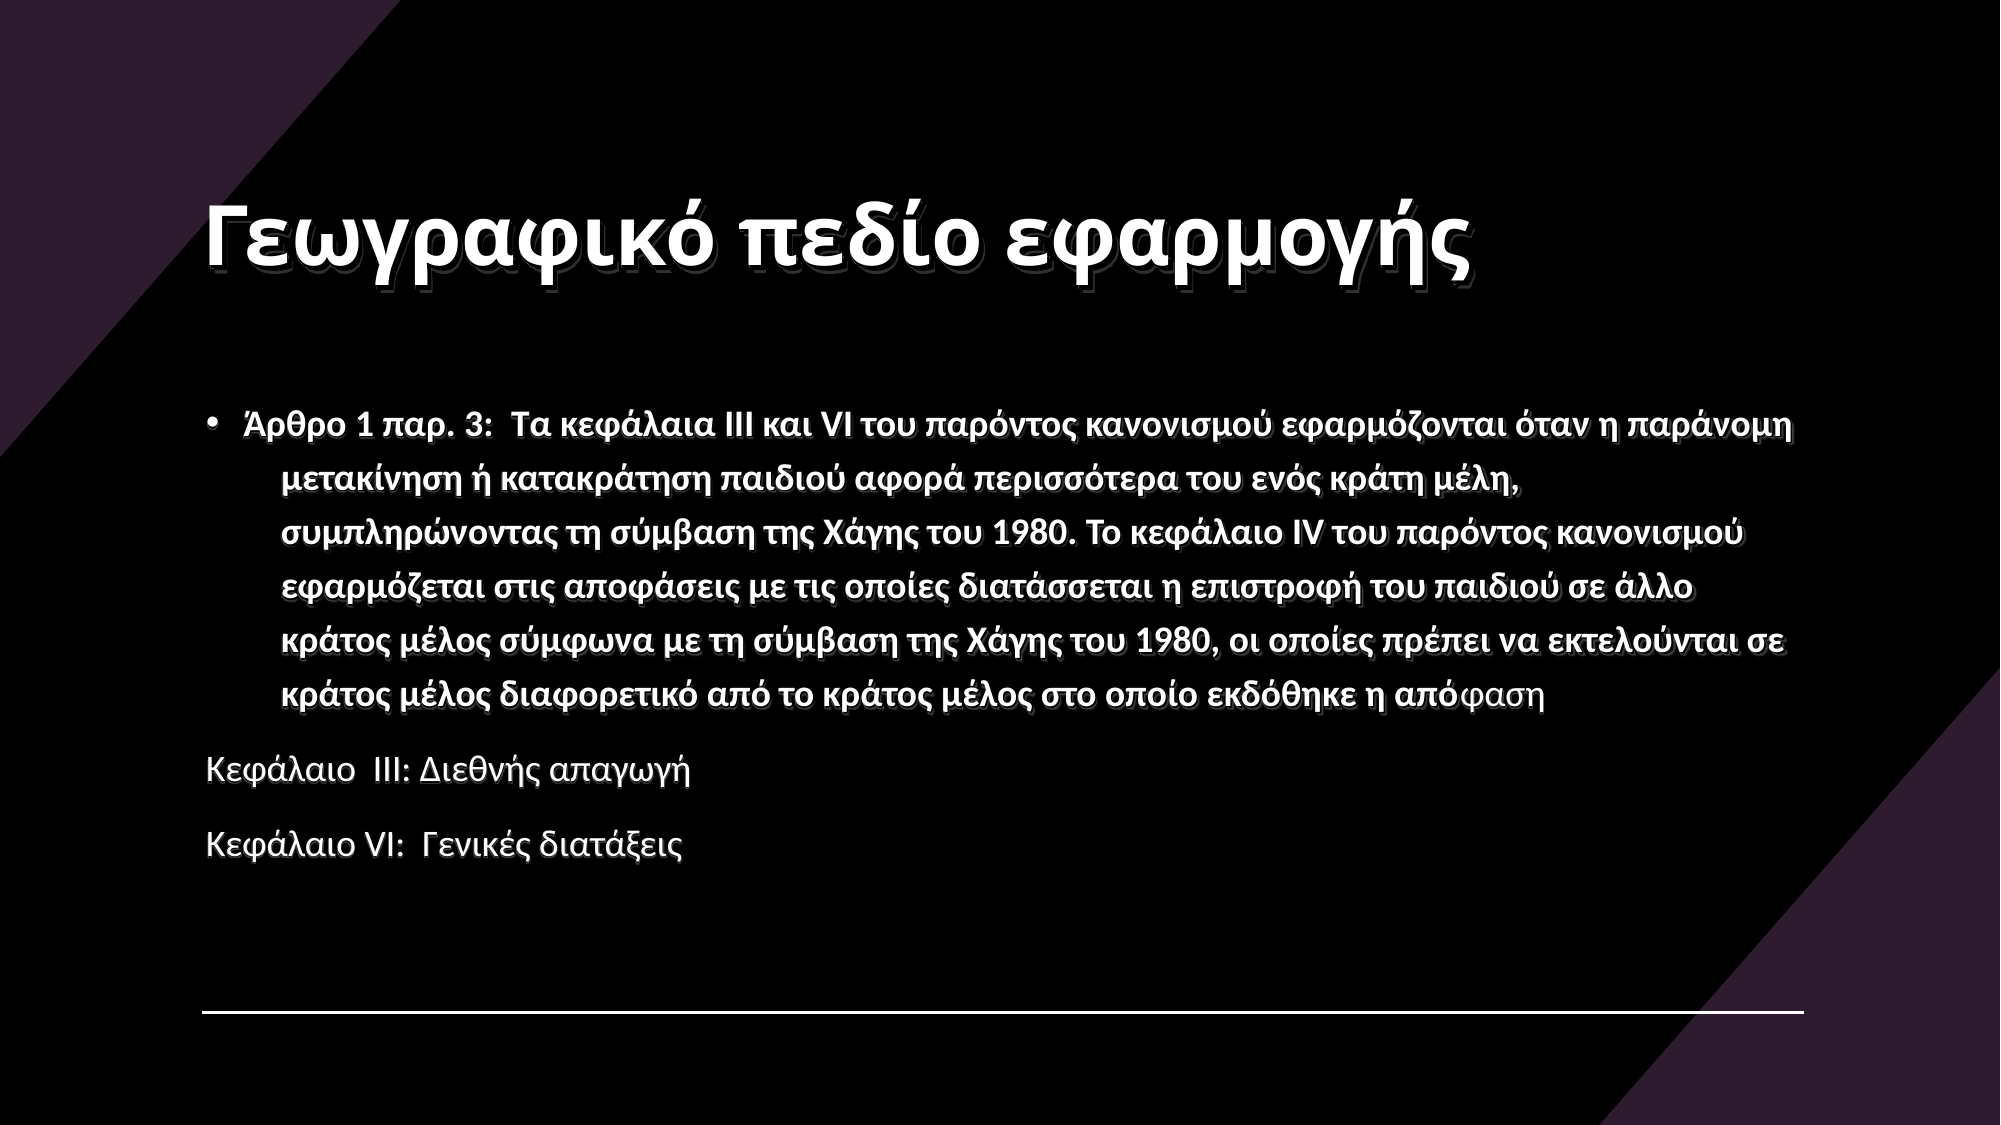

# Γεωγραφικό πεδίο εφαρμογής
Άρθρο 1 παρ. 3:  Τα κεφάλαια III και VI του παρόντος κανονισμού εφαρμόζονται όταν η παράνομη μετακίνηση ή κατακράτηση παιδιού αφορά περισσότερα του ενός κράτη μέλη, συμπληρώνοντας τη σύμβαση της Χάγης του 1980. Το κεφάλαιο IV του παρόντος κανονισμού εφαρμόζεται στις αποφάσεις με τις οποίες διατάσσεται η επιστροφή του παιδιού σε άλλο κράτος μέλος σύμφωνα με τη σύμβαση της Χάγης του 1980, οι οποίες πρέπει να εκτελούνται σε κράτος μέλος διαφορετικό από το κράτος μέλος στο οποίο εκδόθηκε η απόφαση
Κεφάλαιο ΙΙΙ: Διεθνής απαγωγή
Κεφάλαιο VI: Γενικές διατάξεις